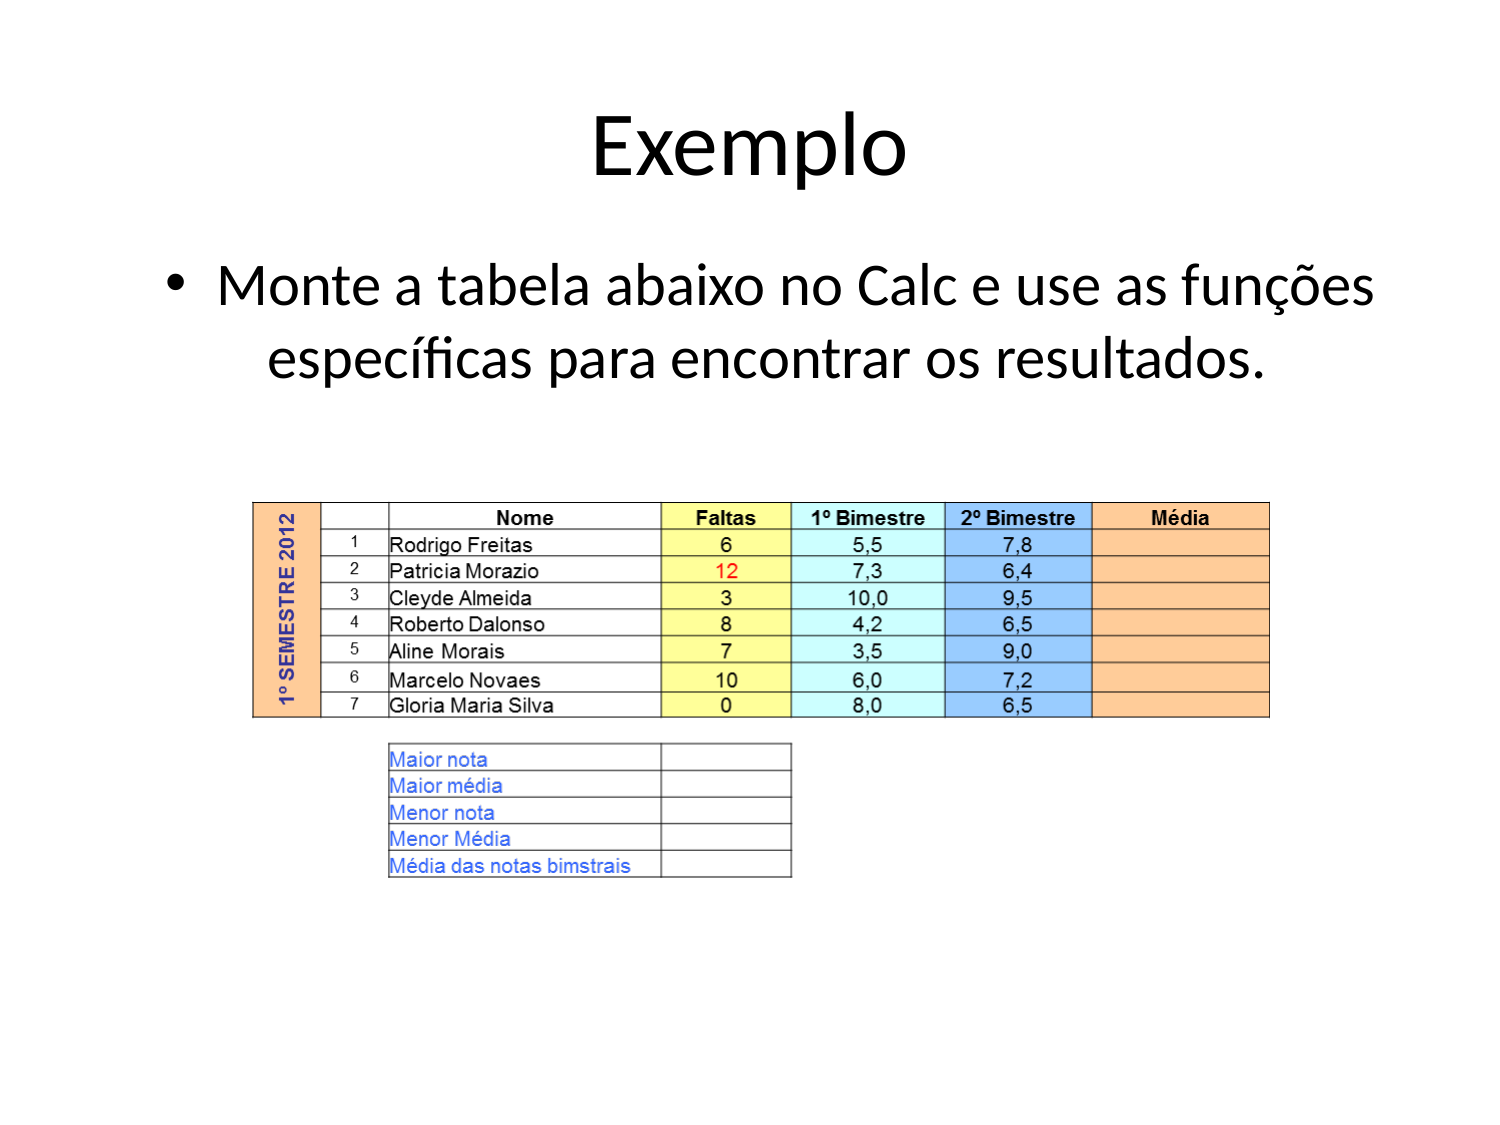

# Exemplo
Monte a tabela abaixo no Calc e use as funções específicas para encontrar os resultados.